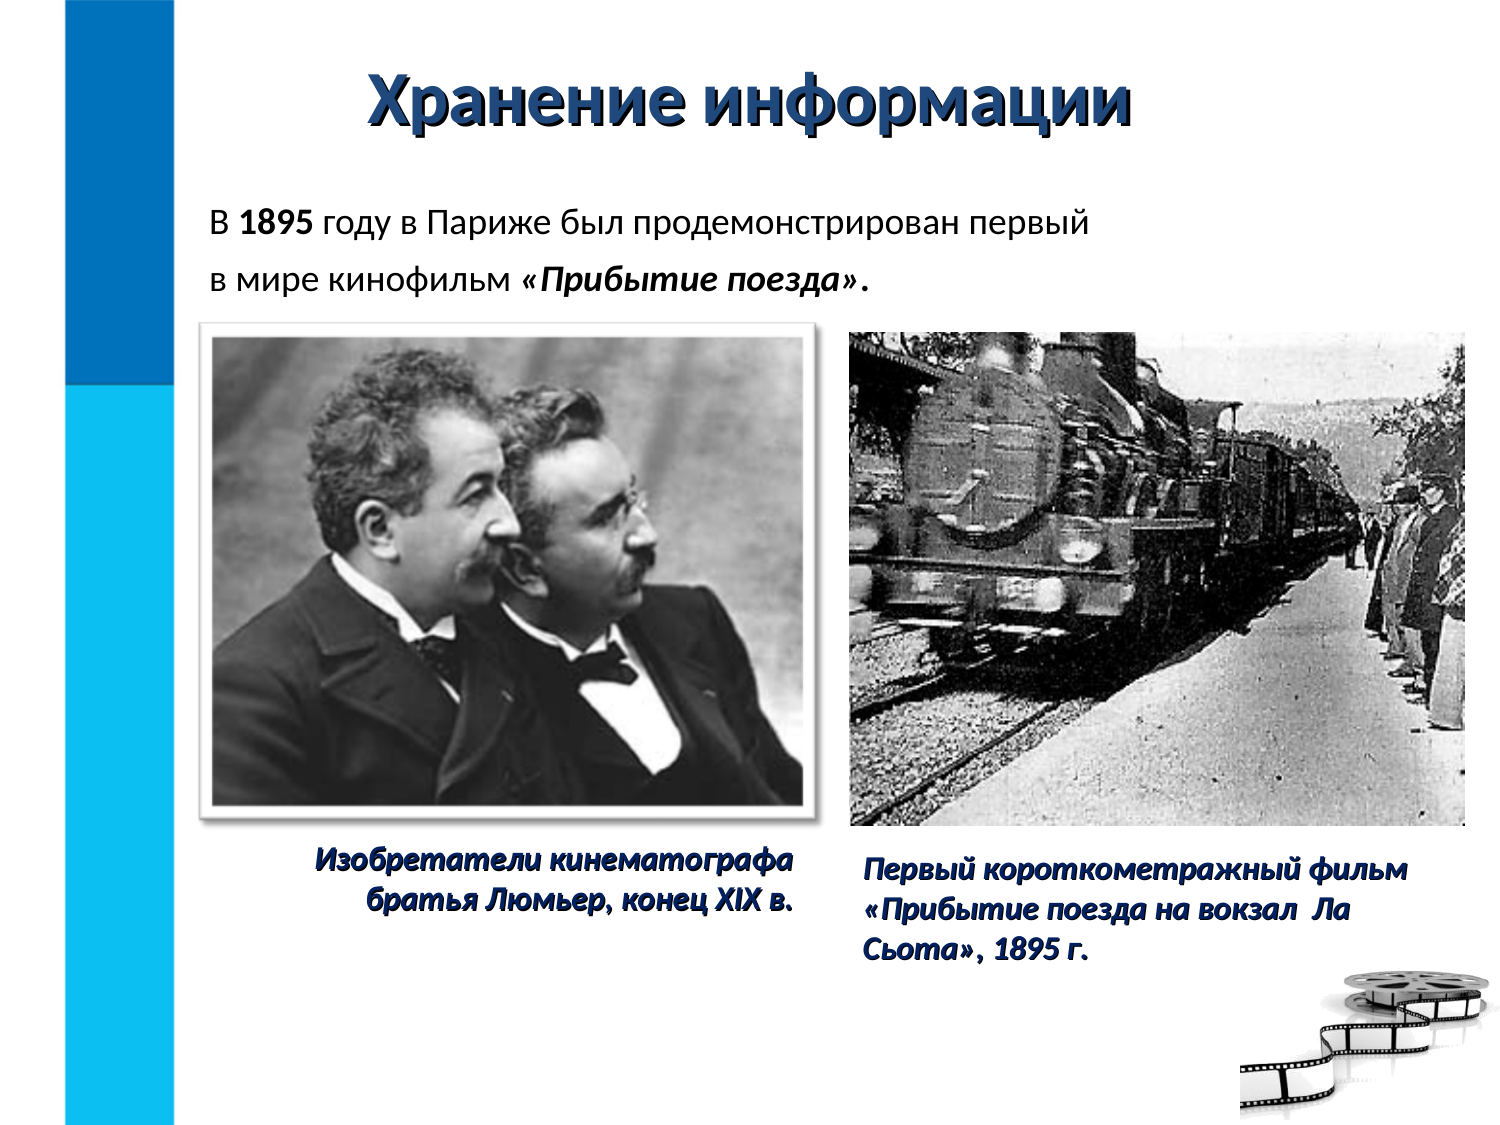

# Хранение информации
В 1895 году в Париже был продемонстрирован первый
в мире кинофильм «Прибытие поезда».
Изобретатели кинематографа братья Люмьер, конец XIX в.
Первый короткометражный фильм «Прибытие поезда на вокзал Ла Сьота», 1895 г.